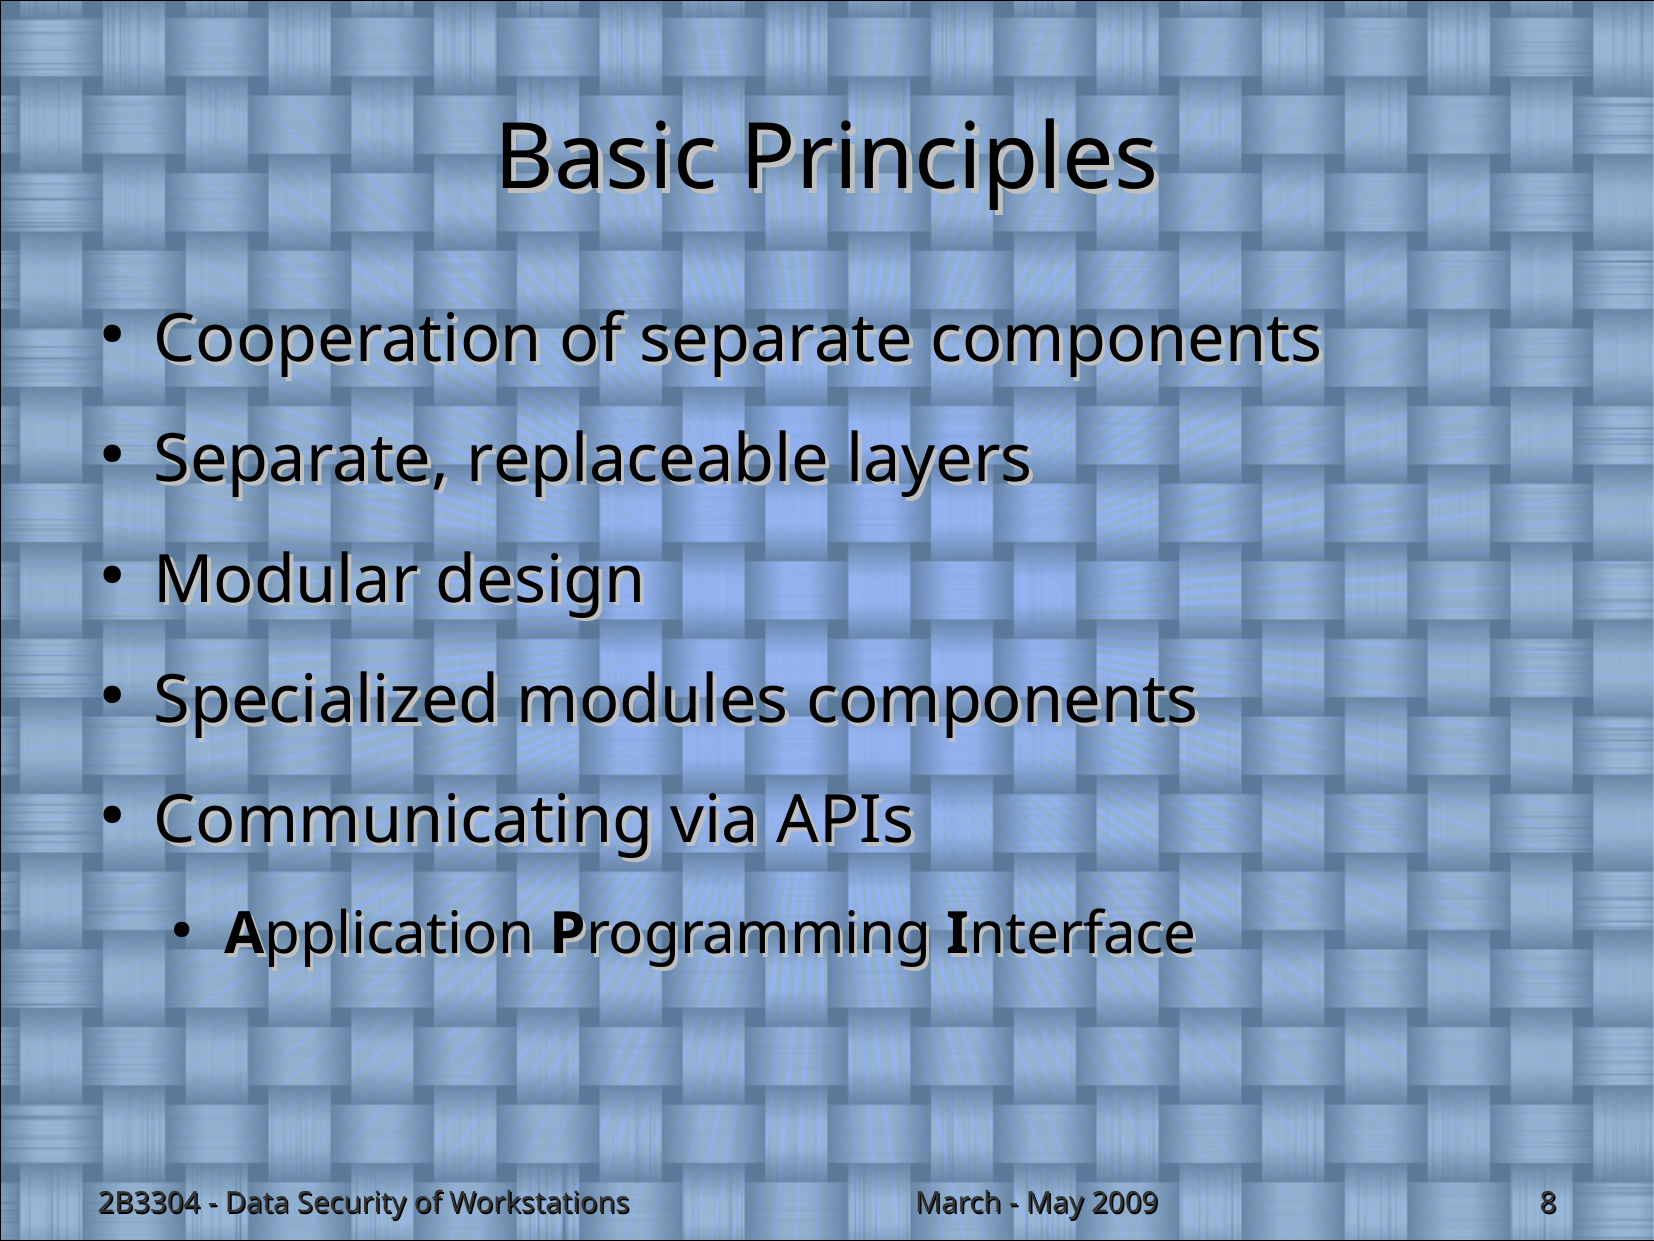

# Basic Principles
Cooperation of separate components
Separate, replaceable layers
Modular design
Specialized modules components
Communicating via APIs
Application Programming Interface